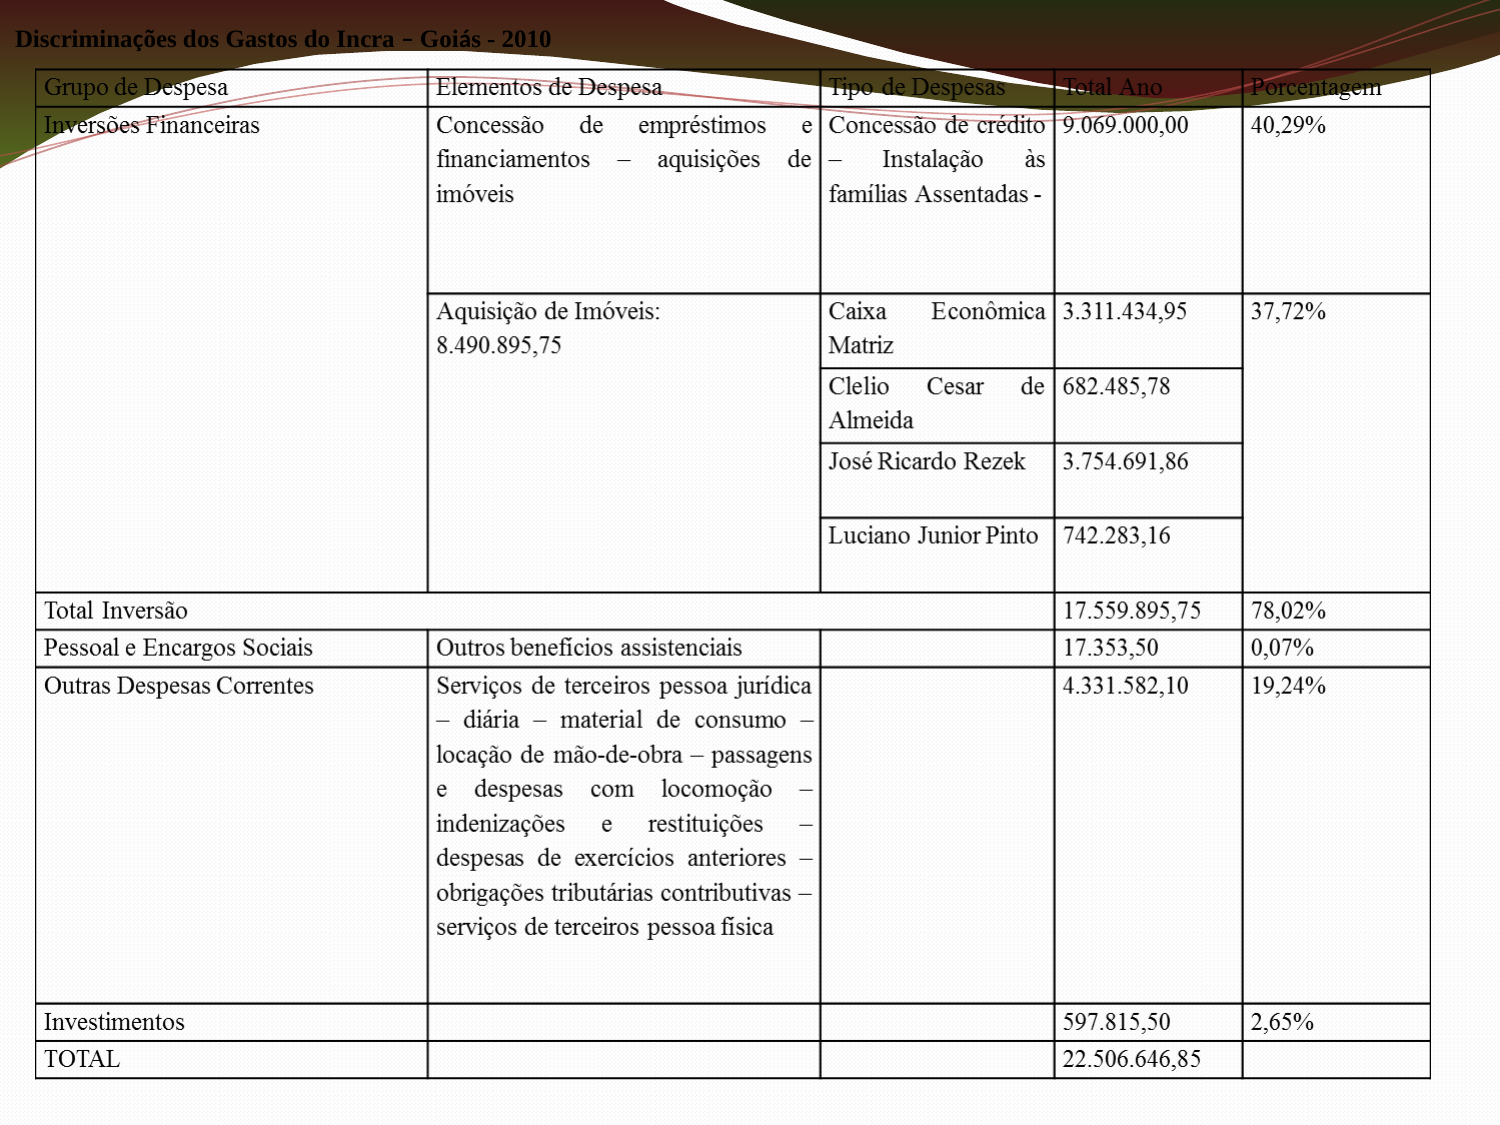

Discriminações dos Gastos do Incra – Goiás - 2010